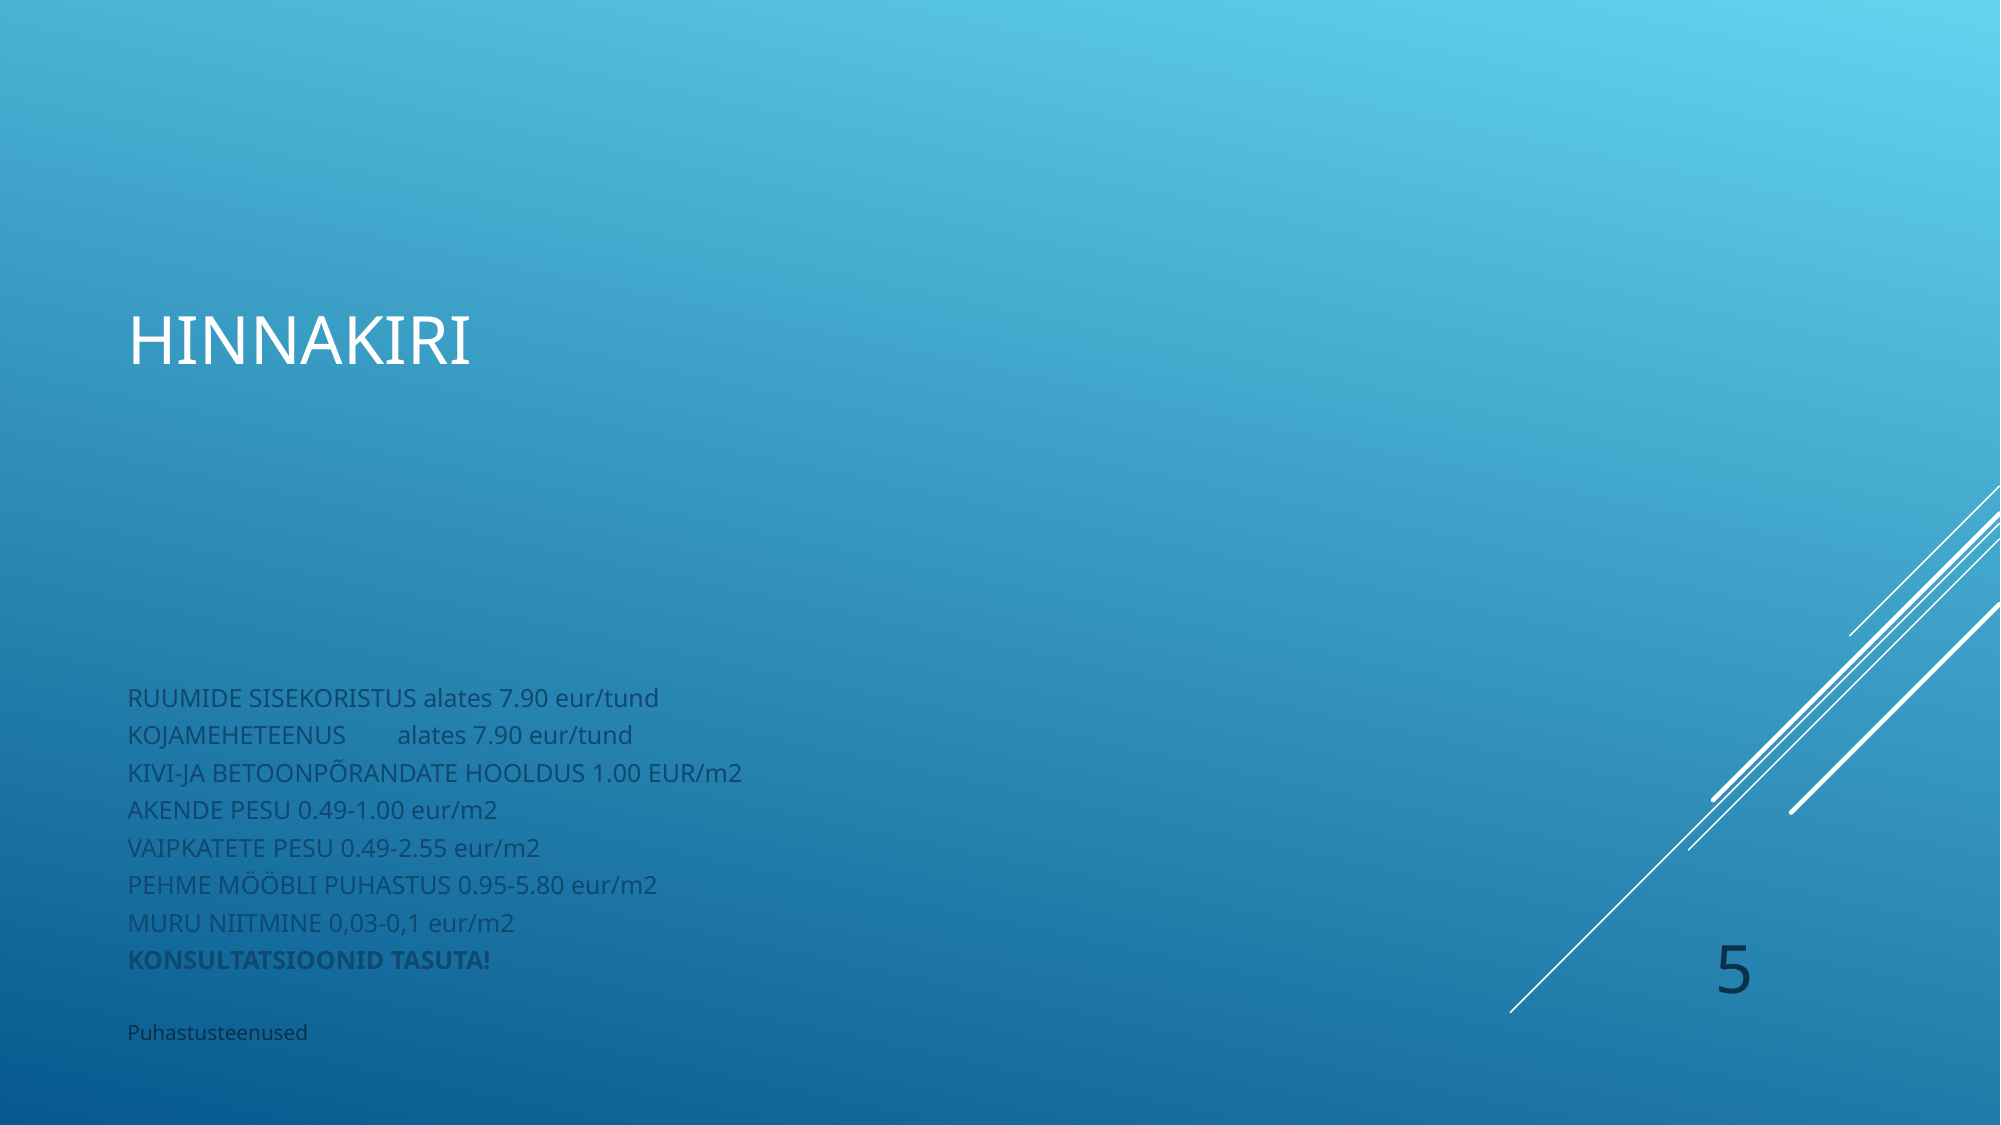

# HINNAKIRI
RUUMIDE SISEKORISTUS alates 7.90 eur/tund
KOJAMEHETEENUS 	alates 7.90 eur/tund
KIVI-JA BETOONPÕRANDATE HOOLDUS 1.00 EUR/m2
AKENDE PESU 0.49-1.00 eur/m2
VAIPKATETE PESU 0.49-2.55 eur/m2
PEHME MÖÖBLI PUHASTUS 0.95-5.80 eur/m2
MURU NIITMINE 0,03-0,1 eur/m2
KONSULTATSIOONID TASUTA!
Puhastusteenused